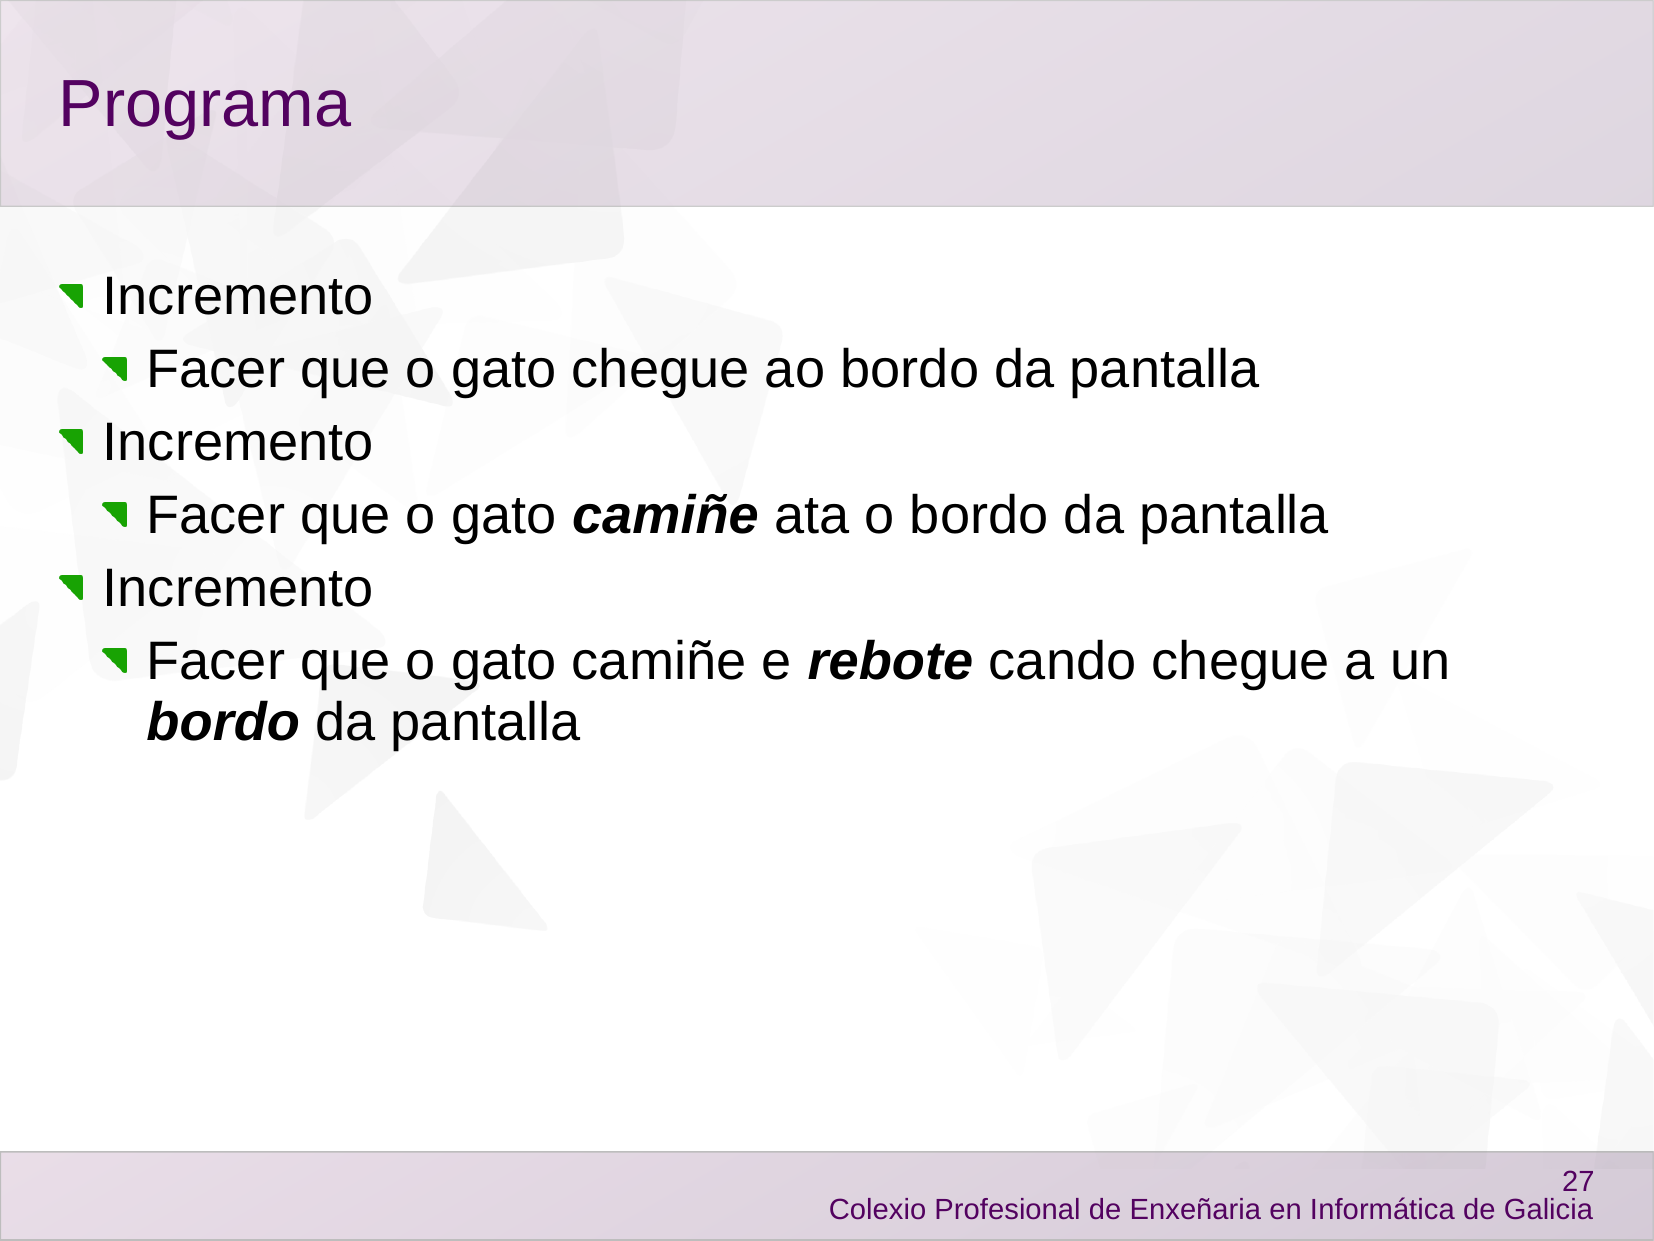

# Programa
Incremento
Facer que o gato chegue ao bordo da pantalla
Incremento
Facer que o gato camiñe ata o bordo da pantalla
Incremento
Facer que o gato camiñe e rebote cando chegue a un bordo da pantalla
27
Colexio Profesional de Enxeñaria en Informática de Galicia